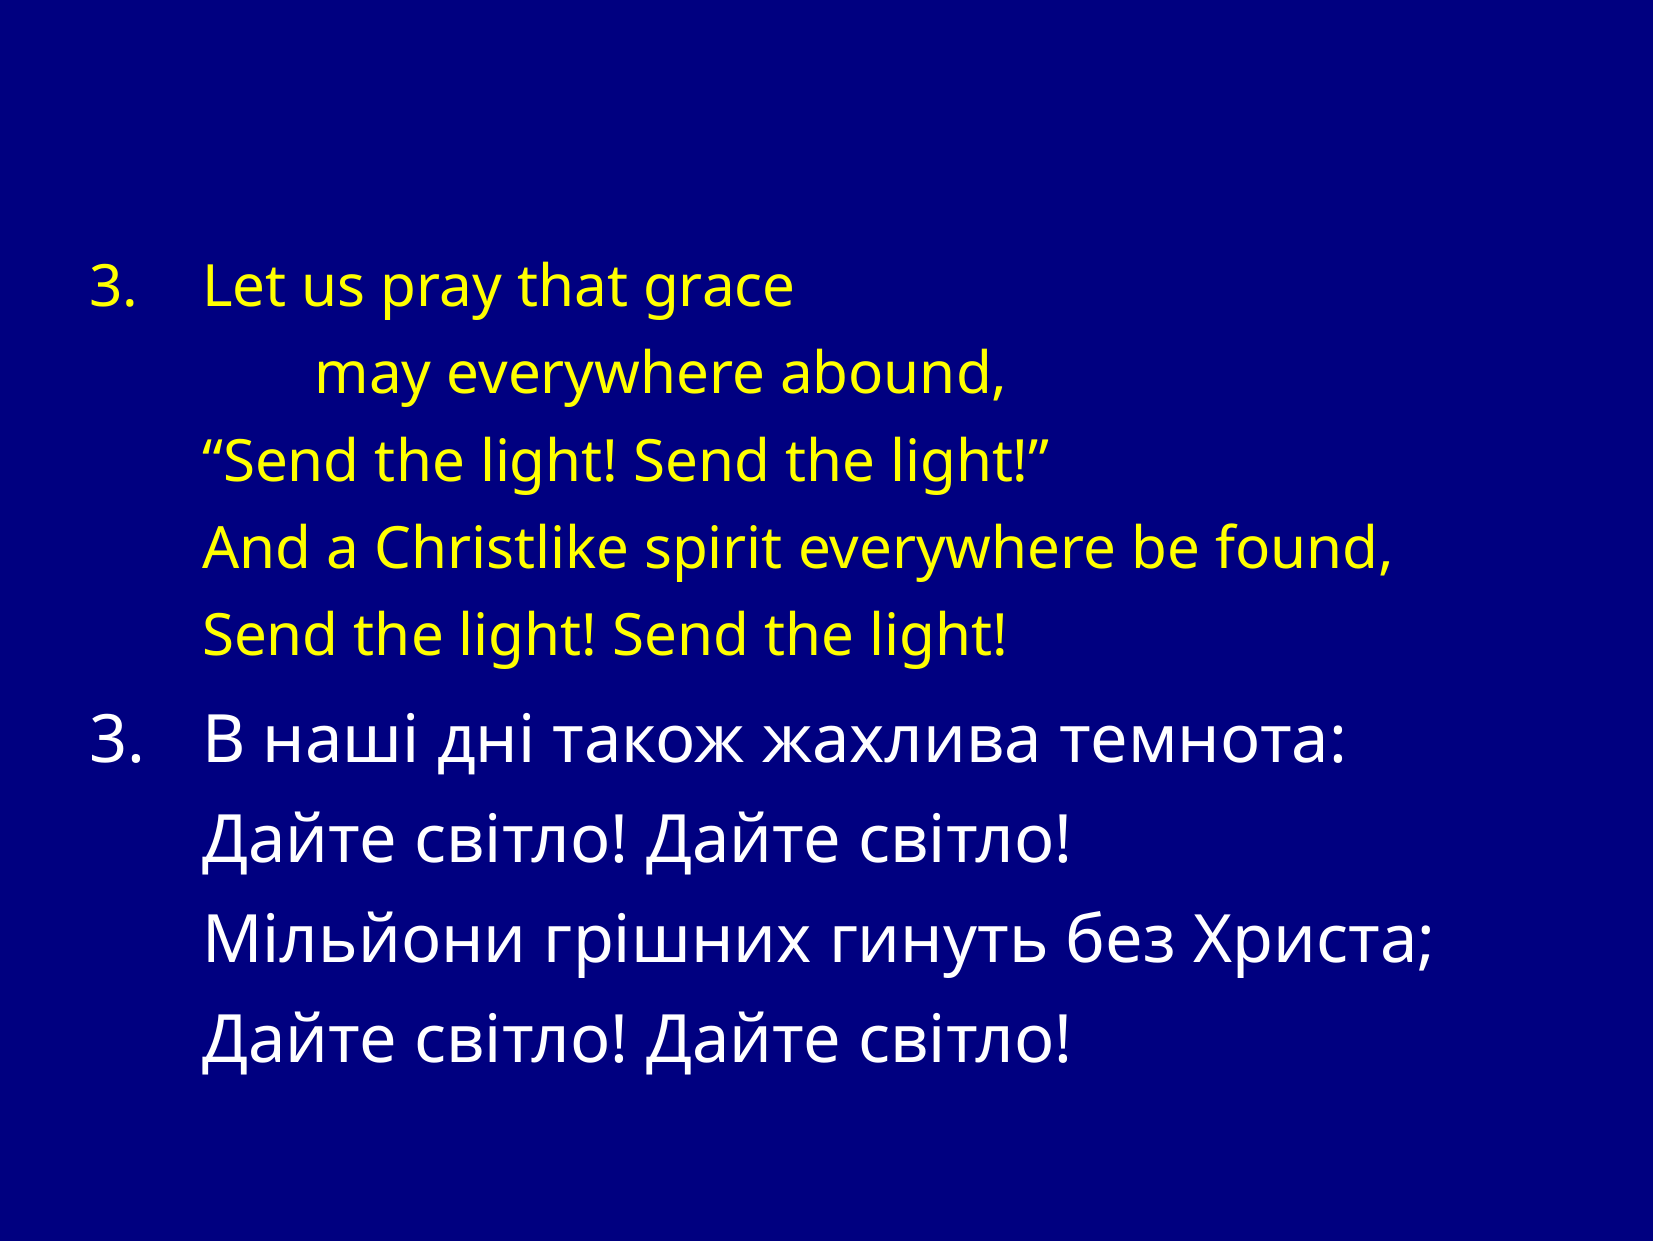

3.	Let us pray that grace
		may everywhere abound,
	“Send the light! Send the light!”
	And a Christlike spirit everywhere be found,
	Send the light! Send the light!
3.	В наші дні також жахлива темнота:
	Дайте світло! Дайте світло!
	Мільйони грішних гинуть без Христа;
	Дайте світло! Дайте світло!